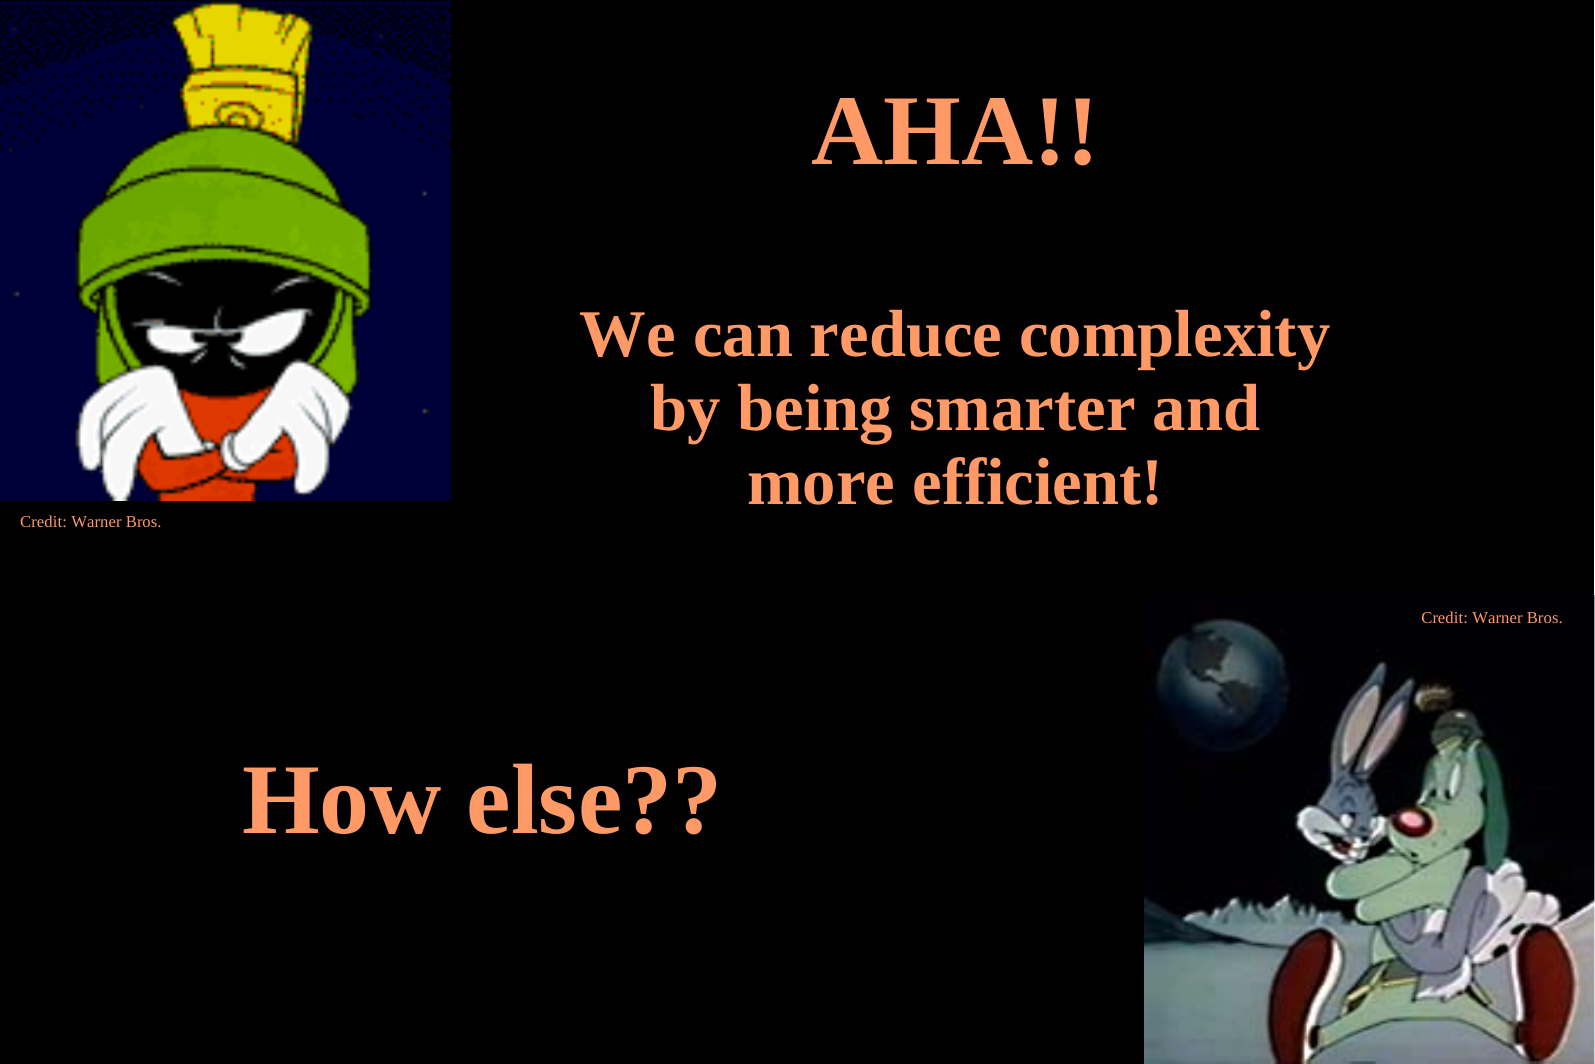

AHA!!
We can reduce complexity
by being smarter and
more efficient!
Credit: Warner Bros.
Credit: Warner Bros.
How else??